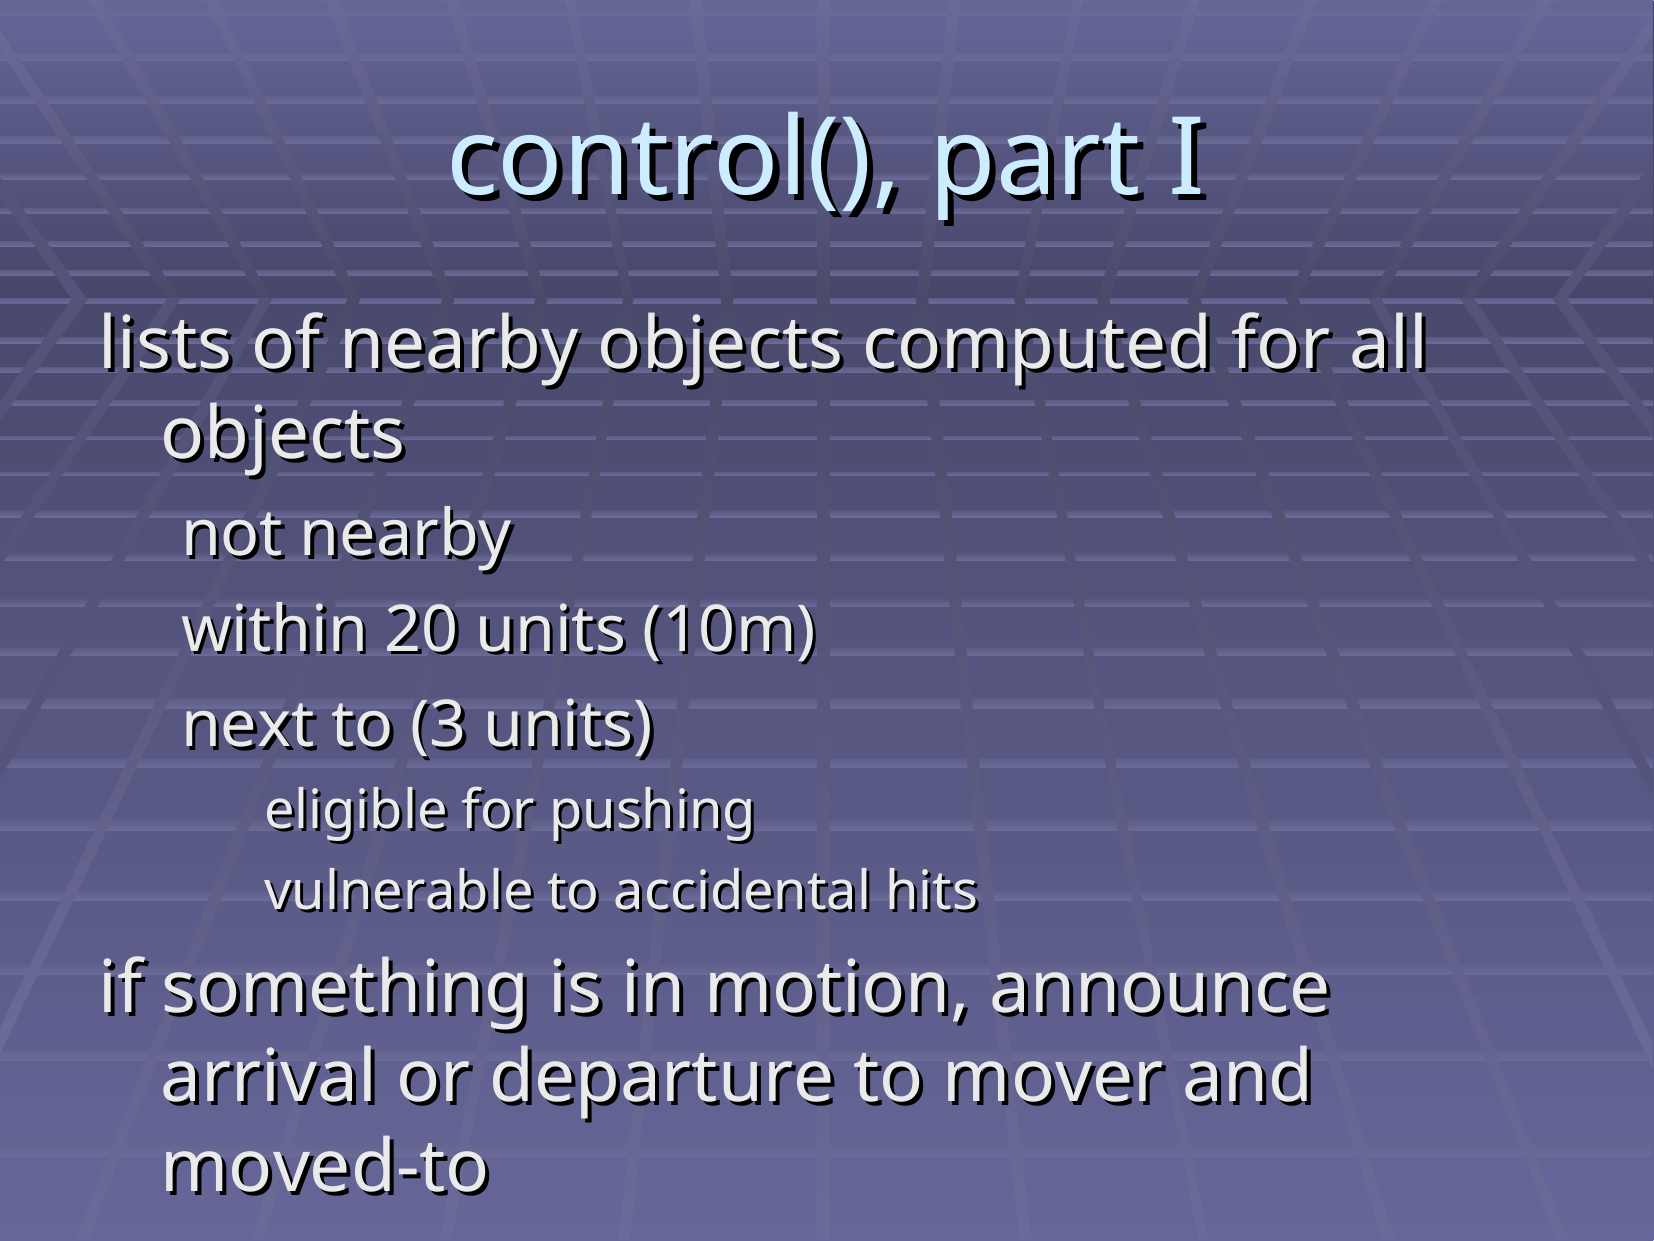

# control(), part I
lists of nearby objects computed for all objects
not nearby
within 20 units (10m)
next to (3 units)
eligible for pushing
vulnerable to accidental hits
if something is in motion, announce arrival or departure to mover and moved-to